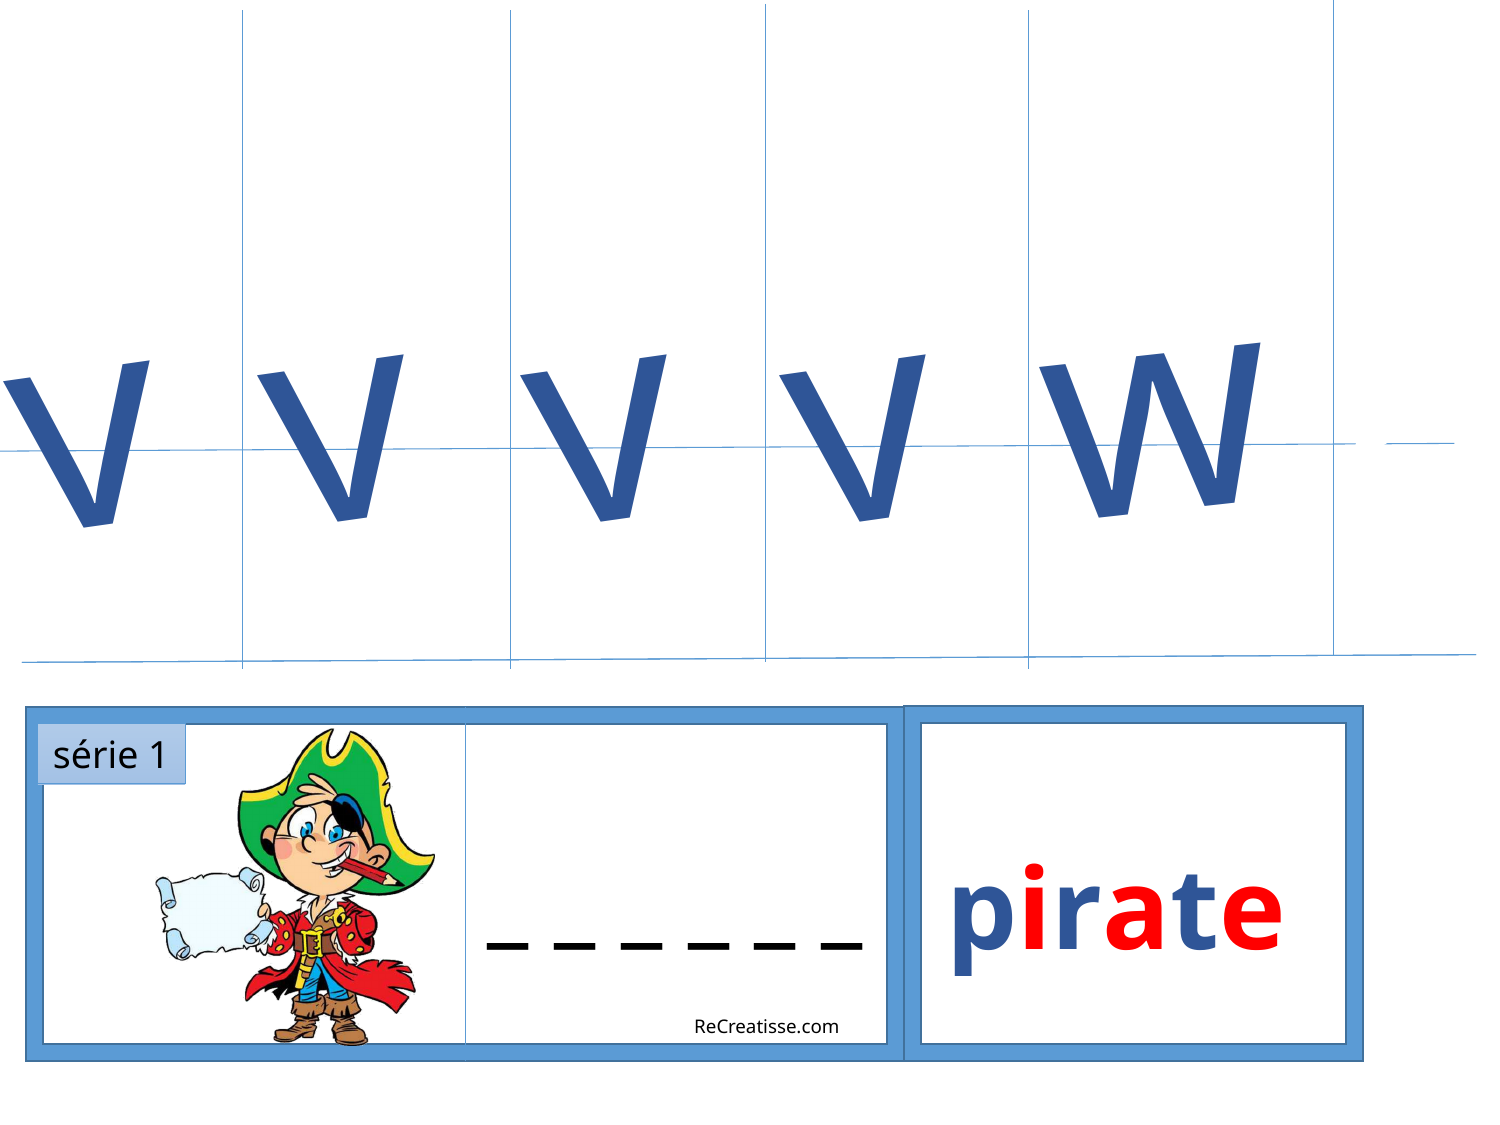

w
v
v
v
v
série 1
_ _ _ _ _ _
pirate
ReCreatisse.com